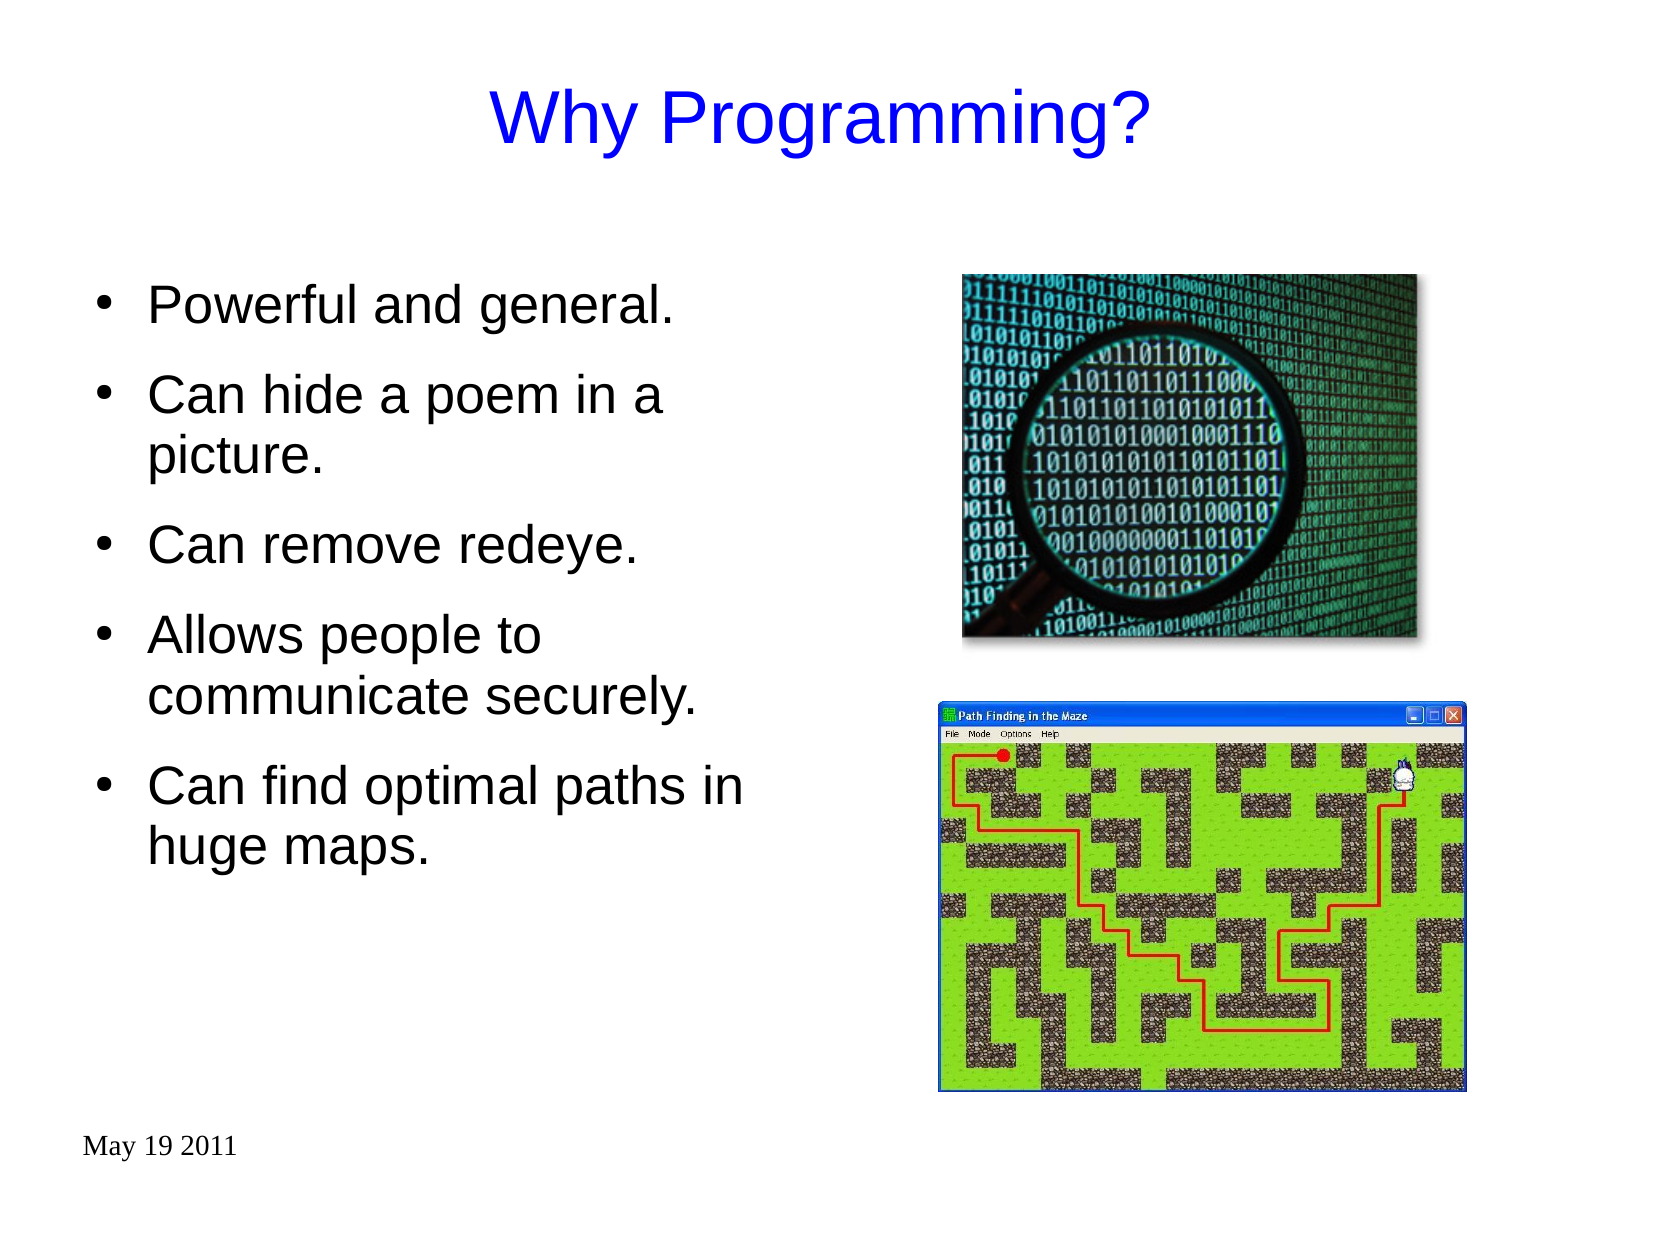

# Why Programming?
Powerful and general.
Can hide a poem in a picture.
Can remove redeye.
Allows people to communicate securely.
Can find optimal paths in huge maps.
May 19 2011